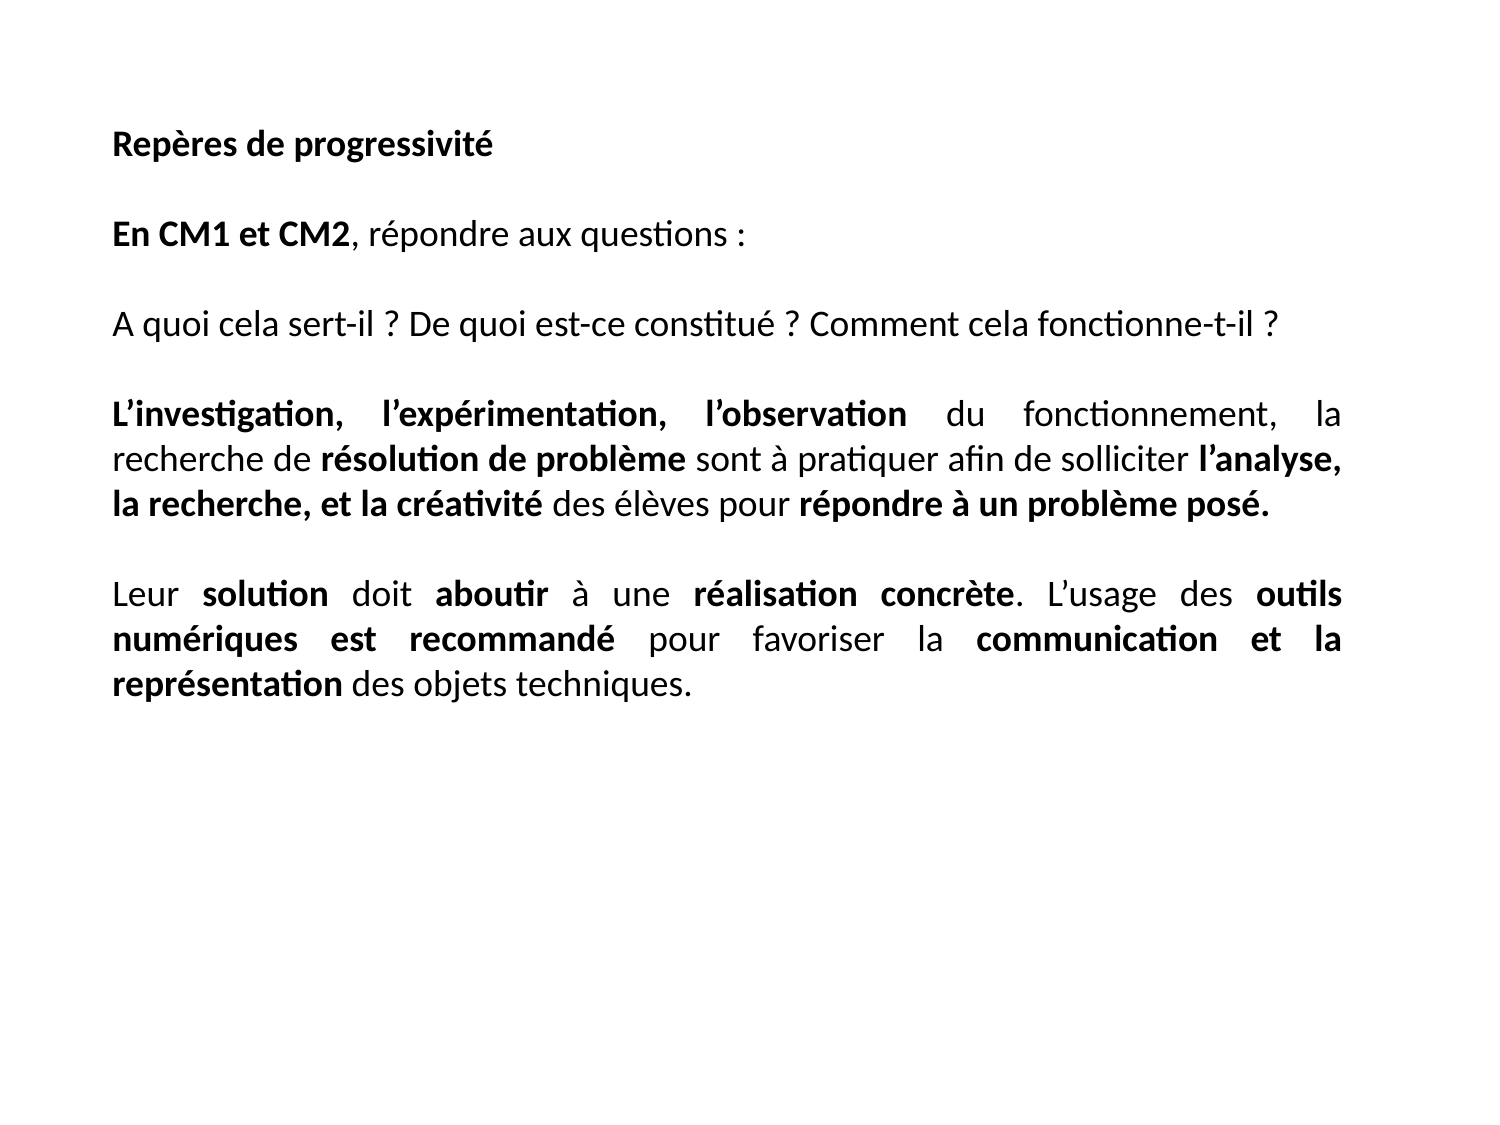

Repères de progressivité
En CM1 et CM2, répondre aux questions :
A quoi cela sert-il ? De quoi est-ce constitué ? Comment cela fonctionne-t-il ?
L’investigation, l’expérimentation, l’observation du fonctionnement, la recherche de résolution de problème sont à pratiquer afin de solliciter l’analyse, la recherche, et la créativité des élèves pour répondre à un problème posé.
Leur solution doit aboutir à une réalisation concrète. L’usage des outils numériques est recommandé pour favoriser la communication et la représentation des objets techniques.